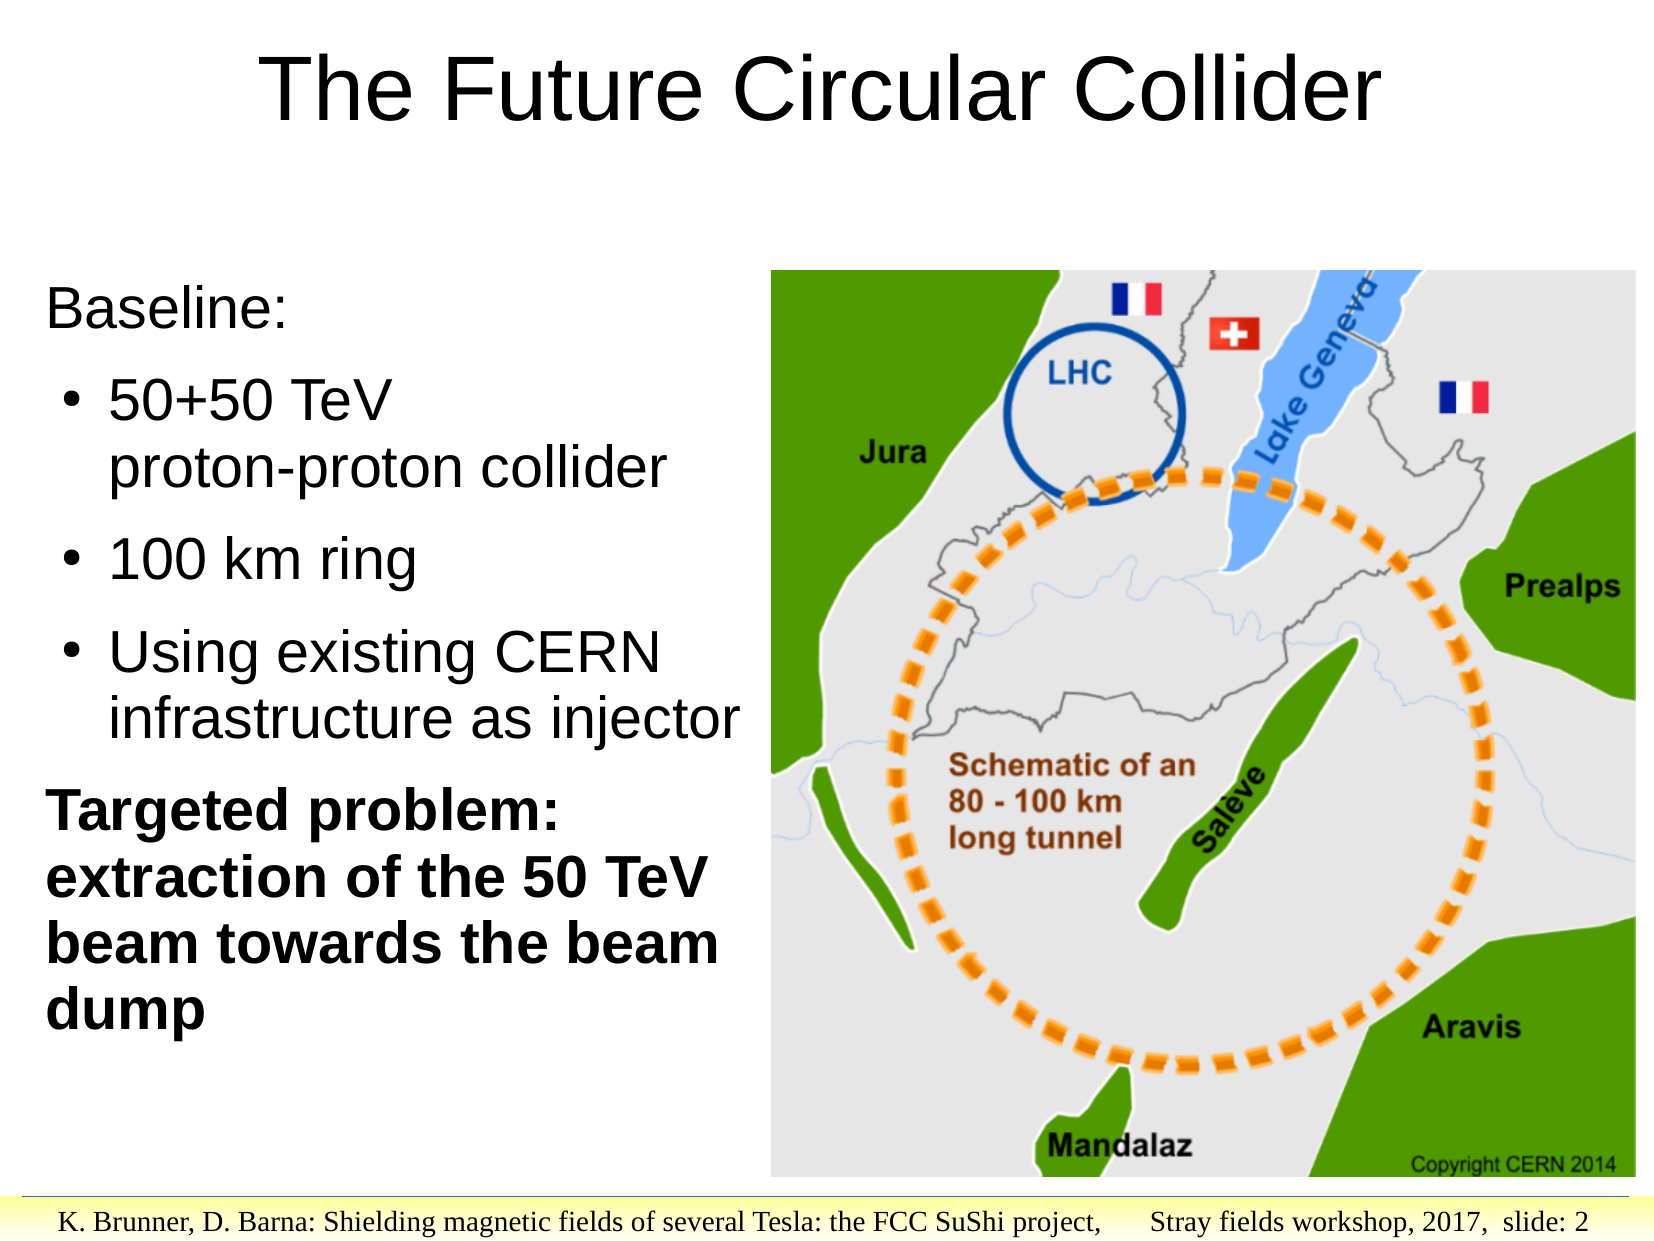

# The Future Circular Collider
Baseline:
50+50 TeV
proton-proton collider
100 km ring
Using existing CERN infrastructure as injector
Targeted problem: extraction of the 50 TeV beam towards the beam dump
asdasdasda